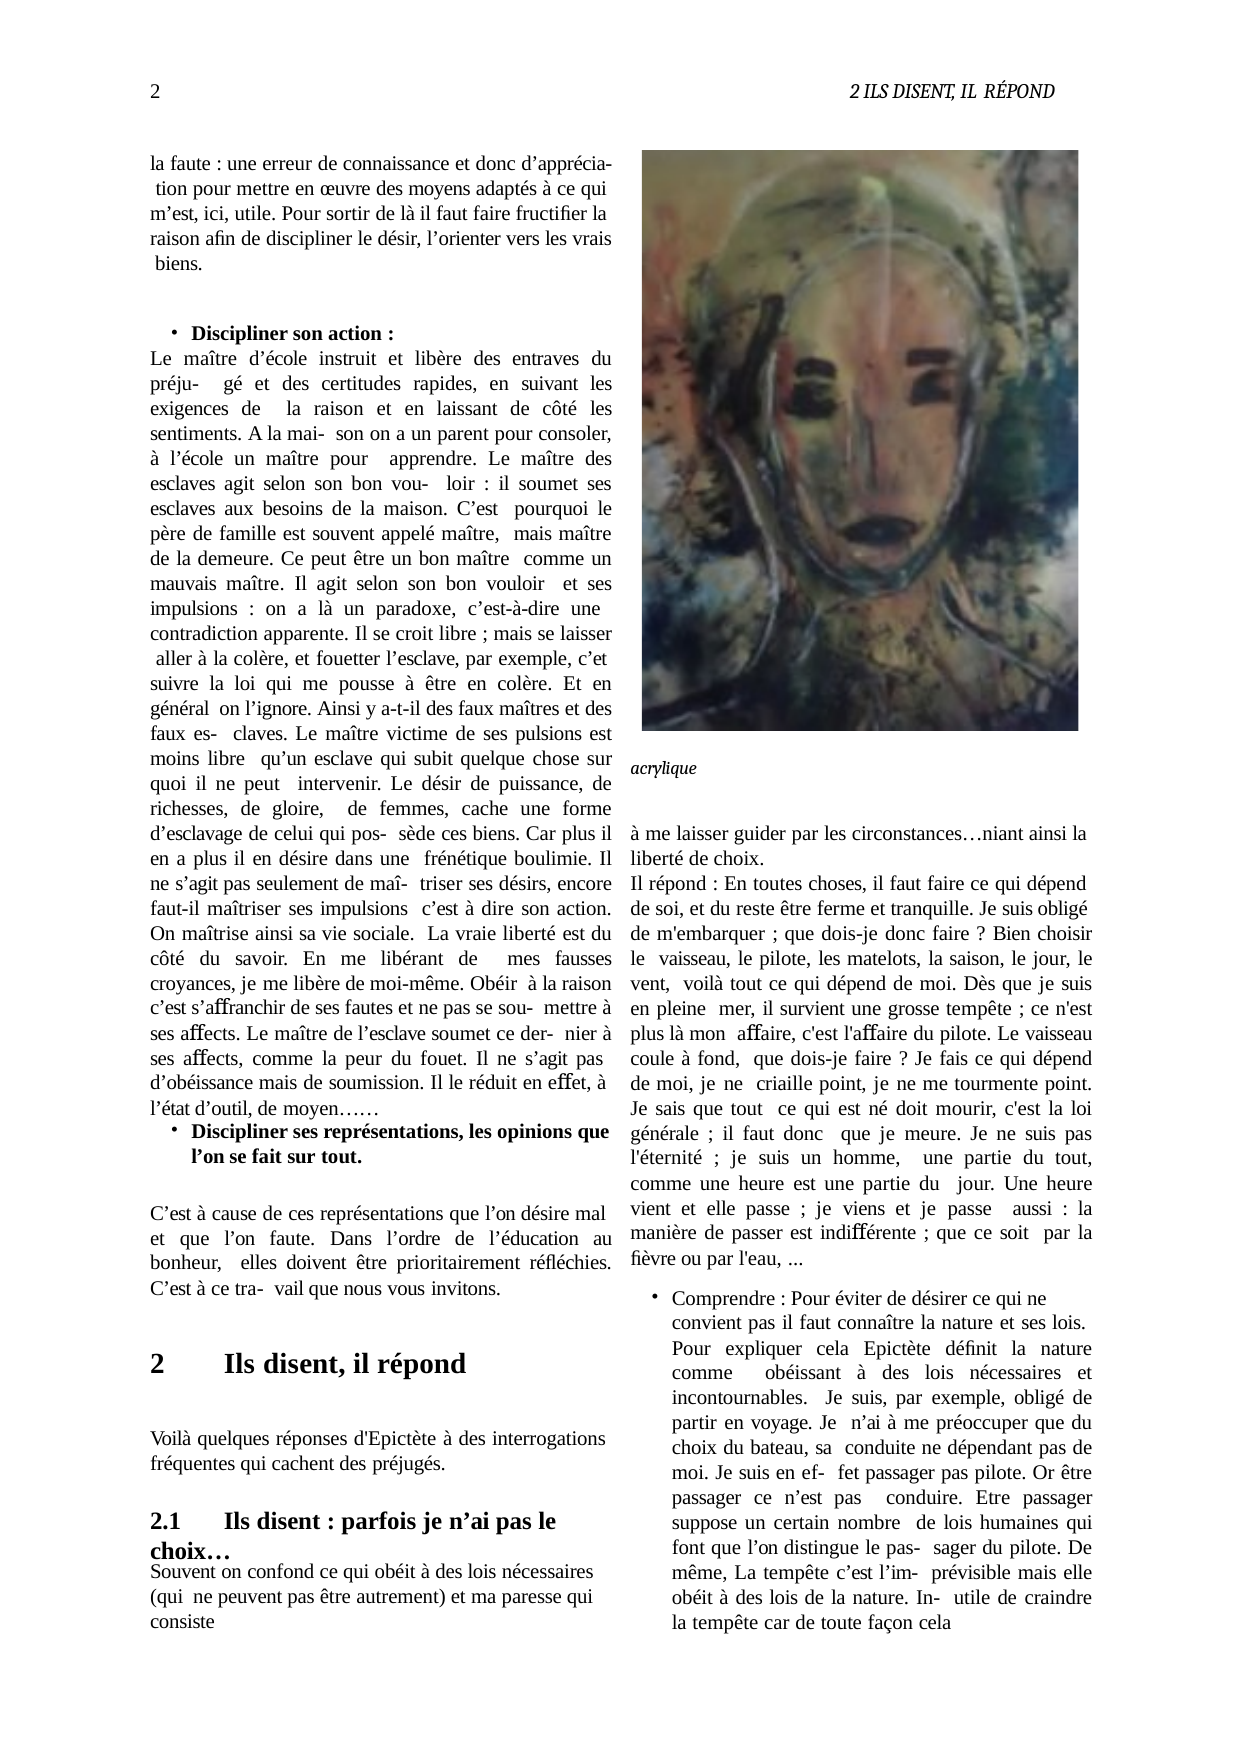

2
2 ILS DISENT, IL RÉPOND
la faute : une erreur de connaissance et donc d’apprécia- tion pour mettre en œuvre des moyens adaptés à ce qui m’est, ici, utile. Pour sortir de là il faut faire fructiﬁer la raison aﬁn de discipliner le désir, l’orienter vers les vrais biens.
Discipliner son action :
Le maître d’école instruit et libère des entraves du préju- gé et des certitudes rapides, en suivant les exigences de la raison et en laissant de côté les sentiments. A la mai- son on a un parent pour consoler, à l’école un maître pour apprendre. Le maître des esclaves agit selon son bon vou- loir : il soumet ses esclaves aux besoins de la maison. C’est pourquoi le père de famille est souvent appelé maître, mais maître de la demeure. Ce peut être un bon maître comme un mauvais maître. Il agit selon son bon vouloir et ses impulsions : on a là un paradoxe, c’est-à-dire une contradiction apparente. Il se croit libre ; mais se laisser aller à la colère, et fouetter l’esclave, par exemple, c’et suivre la loi qui me pousse à être en colère. Et en général on l’ignore. Ainsi y a-t-il des faux maîtres et des faux es- claves. Le maître victime de ses pulsions est moins libre qu’un esclave qui subit quelque chose sur quoi il ne peut intervenir. Le désir de puissance, de richesses, de gloire, de femmes, cache une forme d’esclavage de celui qui pos- sède ces biens. Car plus il en a plus il en désire dans une frénétique boulimie. Il ne s’agit pas seulement de maî- triser ses désirs, encore faut-il maîtriser ses impulsions c’est à dire son action. On maîtrise ainsi sa vie sociale. La vraie liberté est du côté du savoir. En me libérant de mes fausses croyances, je me libère de moi-même. Obéir à la raison c’est s’aﬀranchir de ses fautes et ne pas se sou- mettre à ses aﬀects. Le maître de l’esclave soumet ce der- nier à ses aﬀects, comme la peur du fouet. Il ne s’agit pas d’obéissance mais de soumission. Il le réduit en eﬀet, à l’état d’outil, de moyen……
acrylique
à me laisser guider par les circonstances…niant ainsi la liberté de choix.
Il répond : En toutes choses, il faut faire ce qui dépend de soi, et du reste être ferme et tranquille. Je suis obligé de m'embarquer ; que dois-je donc faire ? Bien choisir le vaisseau, le pilote, les matelots, la saison, le jour, le vent, voilà tout ce qui dépend de moi. Dès que je suis en pleine mer, il survient une grosse tempête ; ce n'est plus là mon aﬀaire, c'est l'aﬀaire du pilote. Le vaisseau coule à fond, que dois-je faire ? Je fais ce qui dépend de moi, je ne criaille point, je ne me tourmente point. Je sais que tout ce qui est né doit mourir, c'est la loi générale ; il faut donc que je meure. Je ne suis pas l'éternité ; je suis un homme, une partie du tout, comme une heure est une partie du jour. Une heure vient et elle passe ; je viens et je passe aussi : la manière de passer est indiﬀérente ; que ce soit par la ﬁèvre ou par l'eau, ...
Discipliner ses représentations, les opinions que
l’on se fait sur tout.
C’est à cause de ces représentations que l’on désire mal et que l’on faute. Dans l’ordre de l’éducation au bonheur, elles doivent être prioritairement réﬂéchies. C’est à ce tra- vail que nous vous invitons.
2	Ils disent, il répond
Voilà quelques réponses d'Epictète à des interrogations fréquentes qui cachent des préjugés.
Comprendre : Pour éviter de désirer ce qui ne
convient pas il faut connaître la nature et ses lois. Pour expliquer cela Epictète déﬁnit la nature comme obéissant à des lois nécessaires et incontournables. Je suis, par exemple, obligé de partir en voyage. Je n’ai à me préoccuper que du choix du bateau, sa conduite ne dépendant pas de moi. Je suis en ef- fet passager pas pilote. Or être passager ce n’est pas conduire. Etre passager suppose un certain nombre de lois humaines qui font que l’on distingue le pas- sager du pilote. De même, La tempête c’est l’im- prévisible mais elle obéit à des lois de la nature. In- utile de craindre la tempête car de toute façon cela
2.1	Ils disent : parfois je n’ai pas le choix…
Souvent on confond ce qui obéit à des lois nécessaires (qui ne peuvent pas être autrement) et ma paresse qui consiste